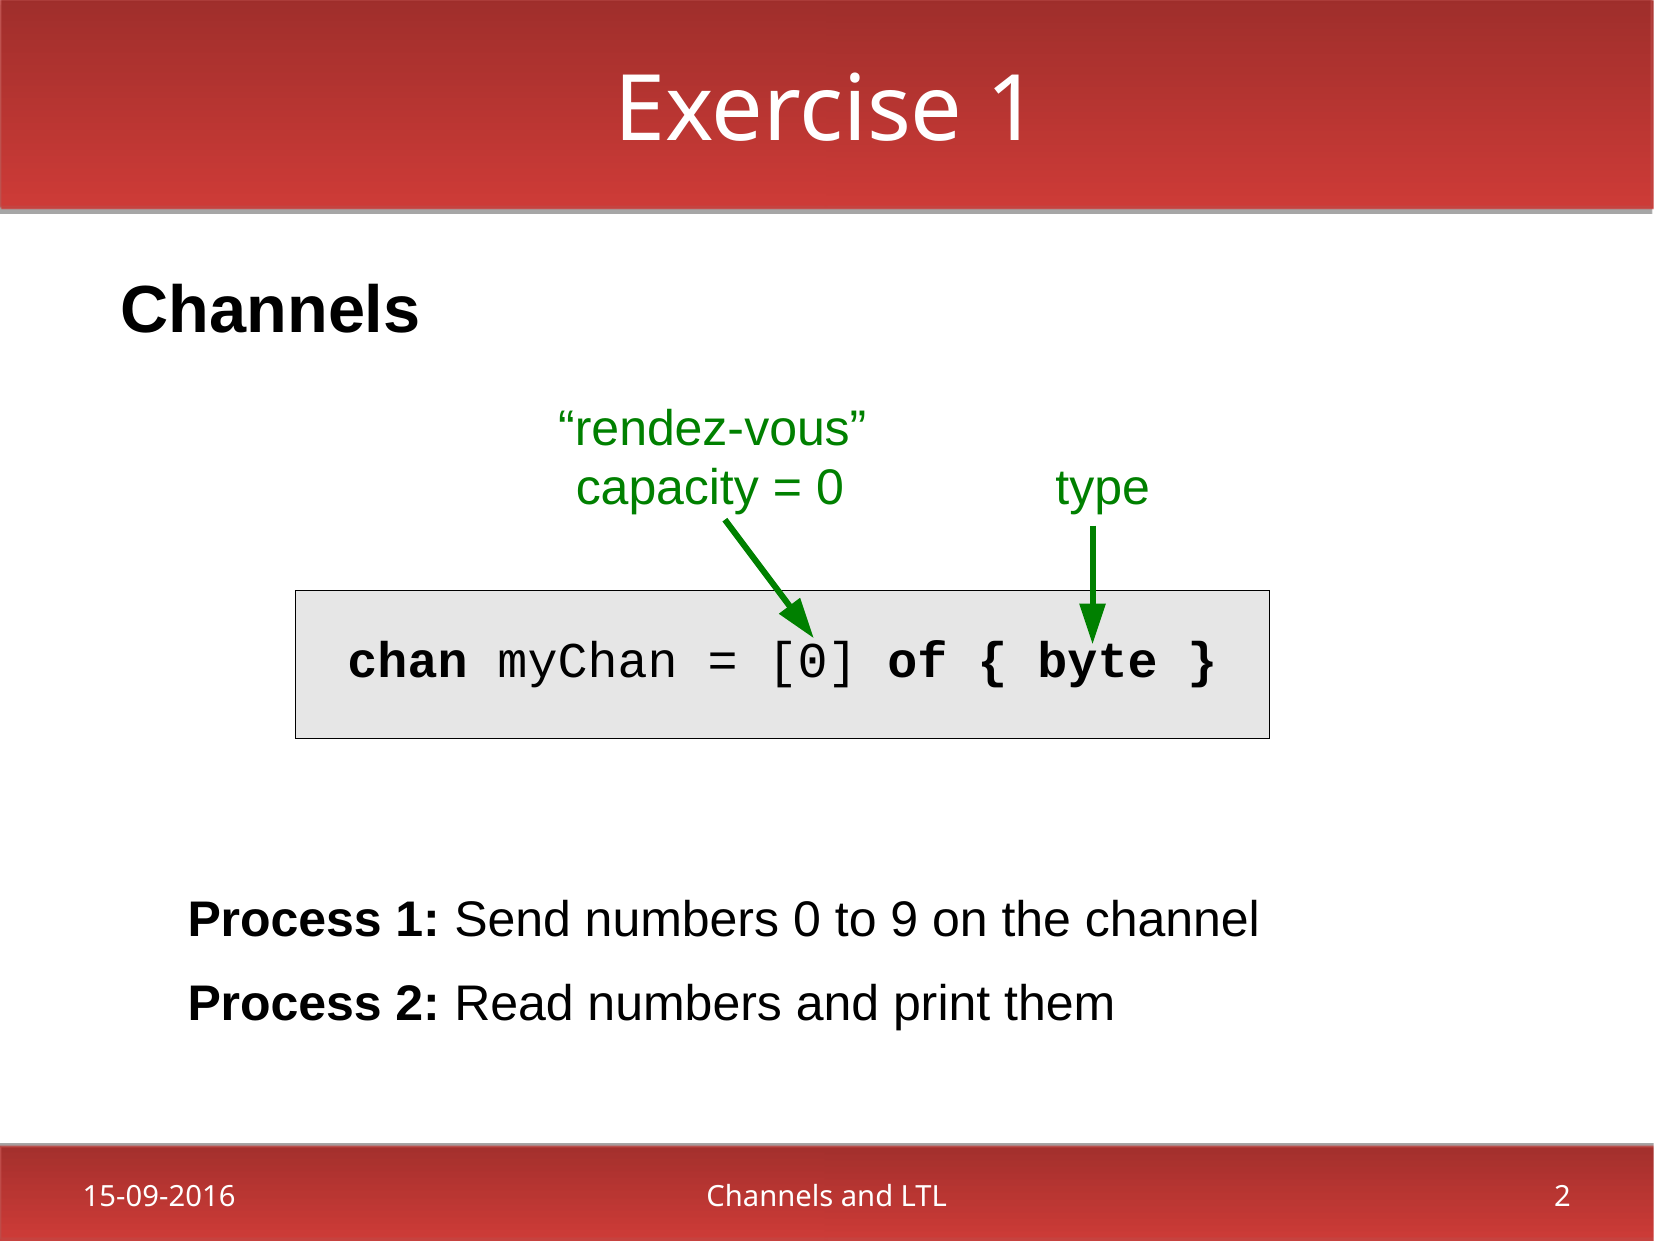

# Exercise 1
Channels
“rendez-vous”
capacity = 0
type
chan myChan = [0] of { byte }
Process 1: Send numbers 0 to 9 on the channel
Process 2: Read numbers and print them
15-09-2016
Channels and LTL
2